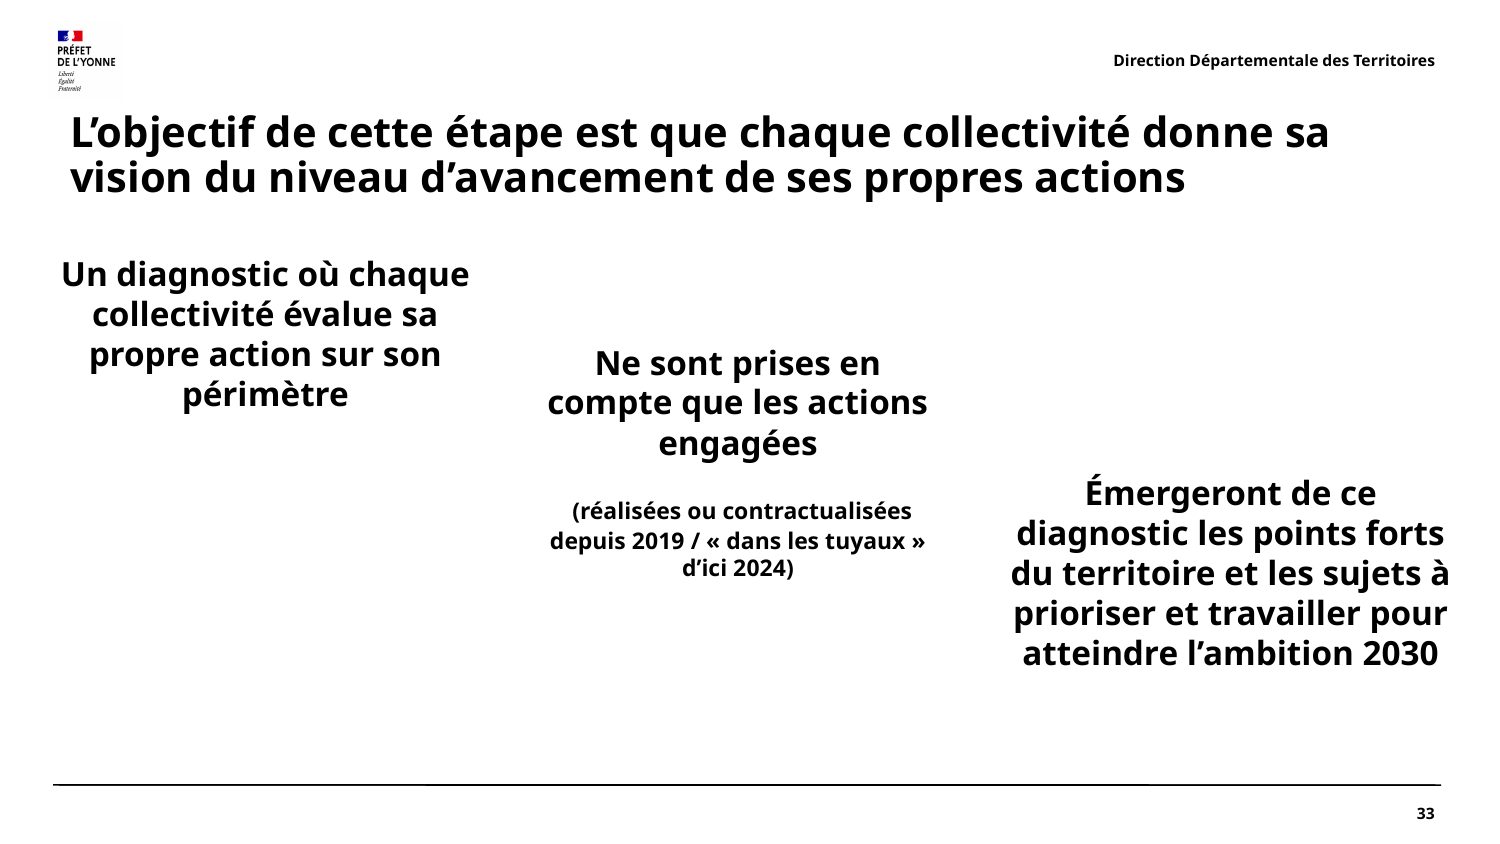

Direction Départementale des Territoires
L’objectif de cette étape est que chaque collectivité donne sa vision du niveau d’avancement de ses propres actions
# Un diagnostic où chaque collectivité évalue sa propre action sur son périmètre
Ne sont prises en compte que les actions engagées
 (réalisées ou contractualisées depuis 2019 / « dans les tuyaux » d’ici 2024)
Émergeront de ce diagnostic les points forts du territoire et les sujets à prioriser et travailler pour atteindre l’ambition 2030
33